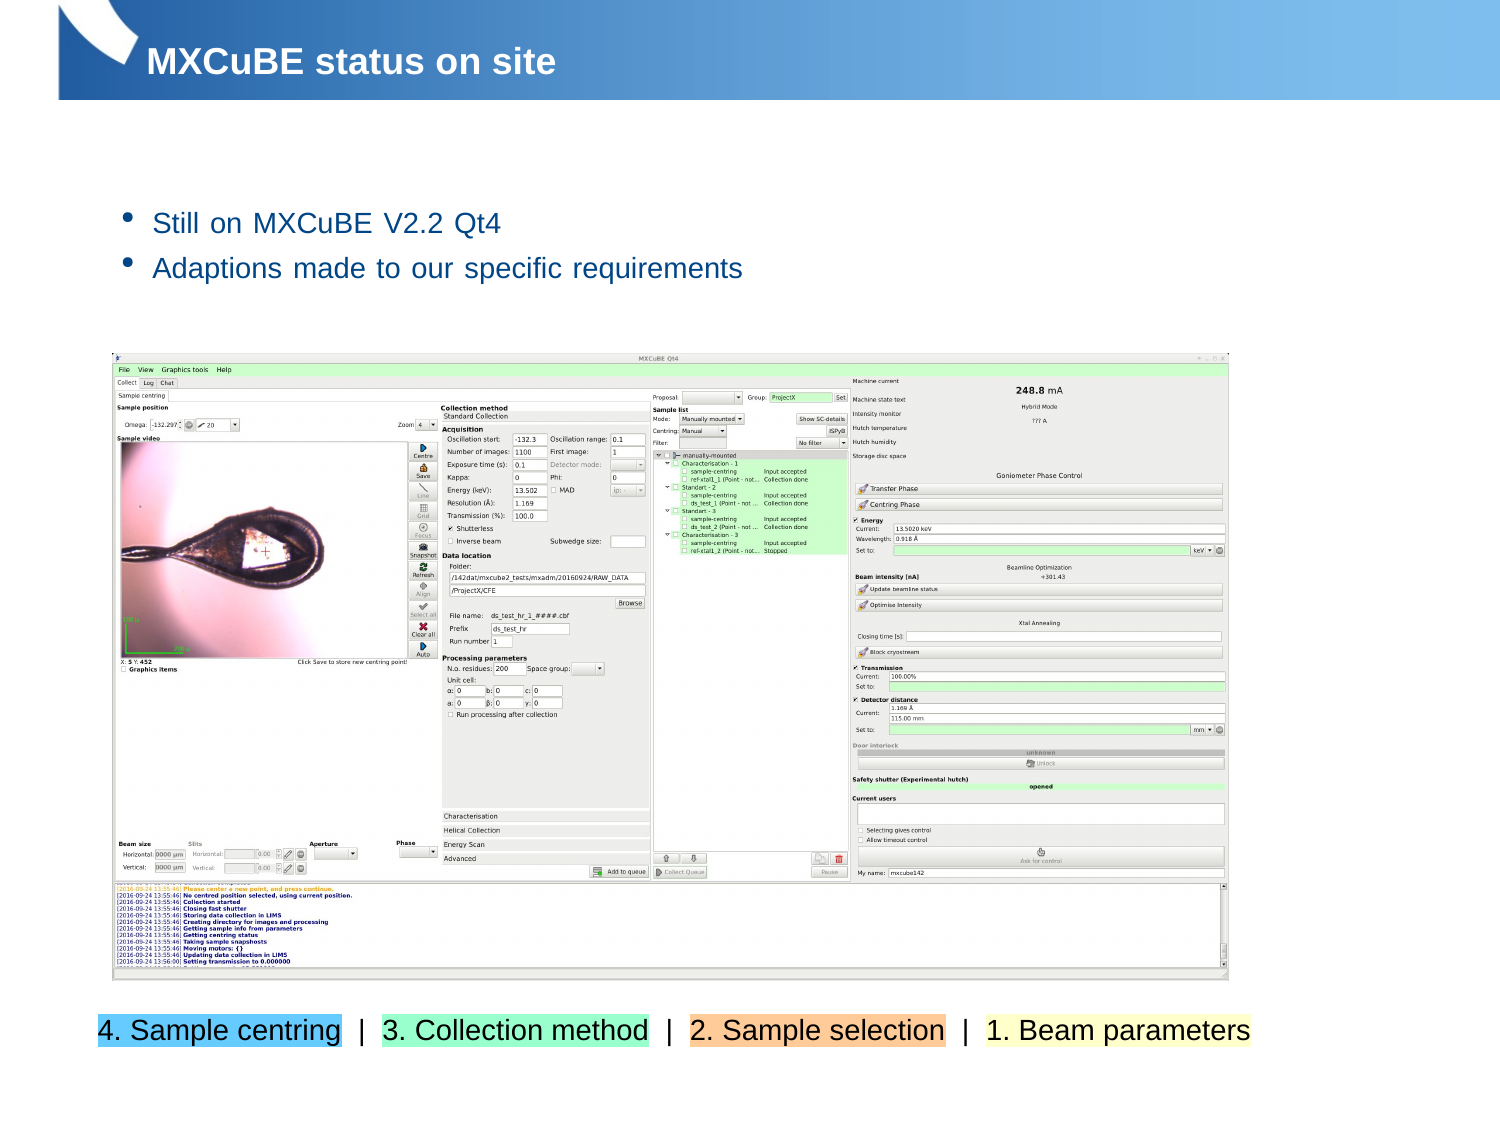

# MXCuBE status on site
 Still on MXCuBE V2.2 Qt4
 Adaptions made to our specific requirements
4. Sample centring | 3. Collection method | 2. Sample selection | 1. Beam parameters